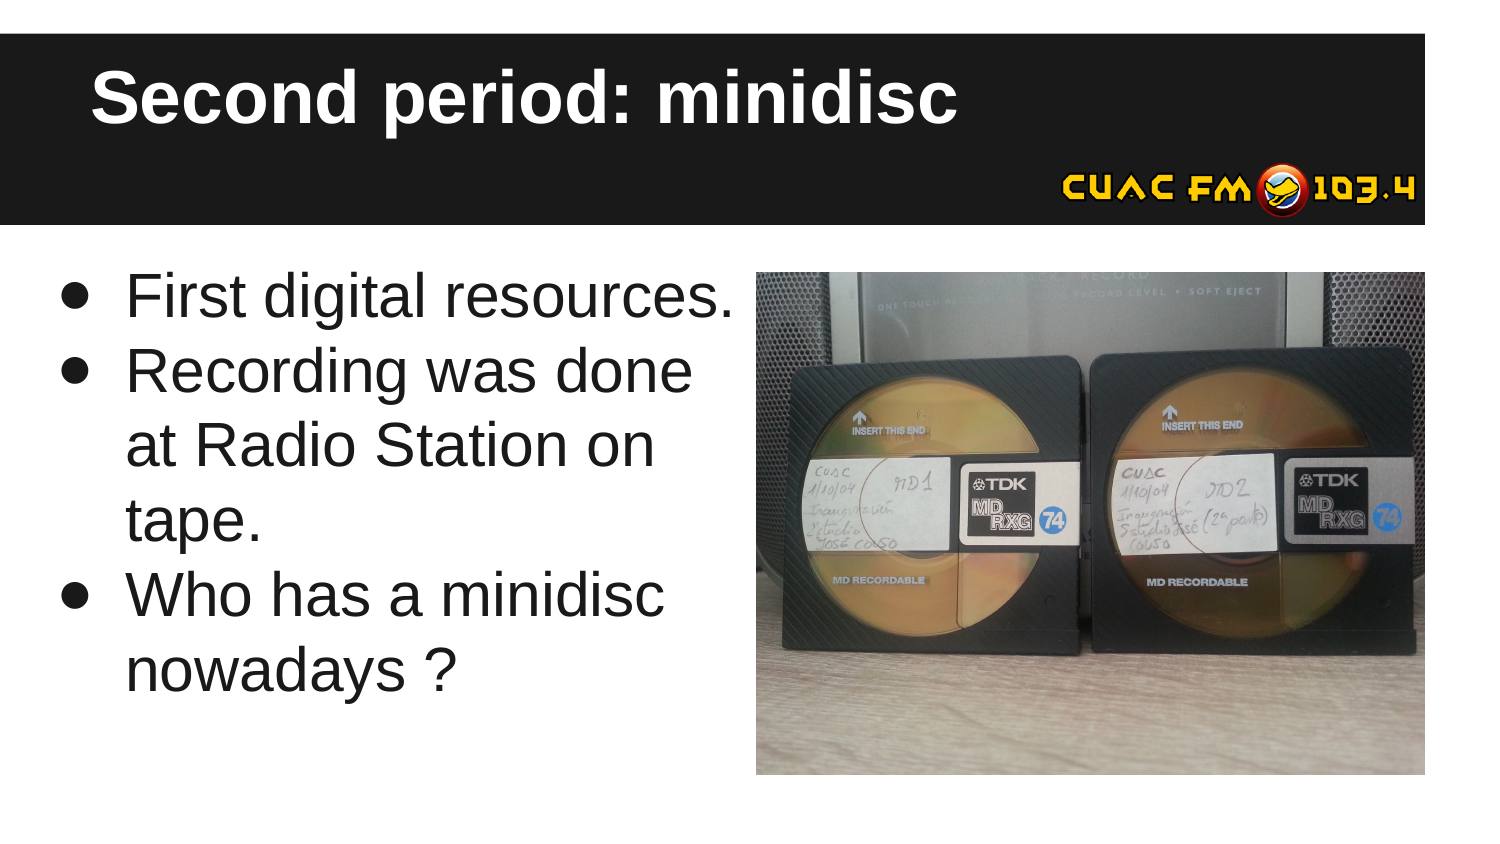

# Second period: minidisc
First digital resources.
Recording was done at Radio Station on tape.
Who has a minidisc nowadays ?